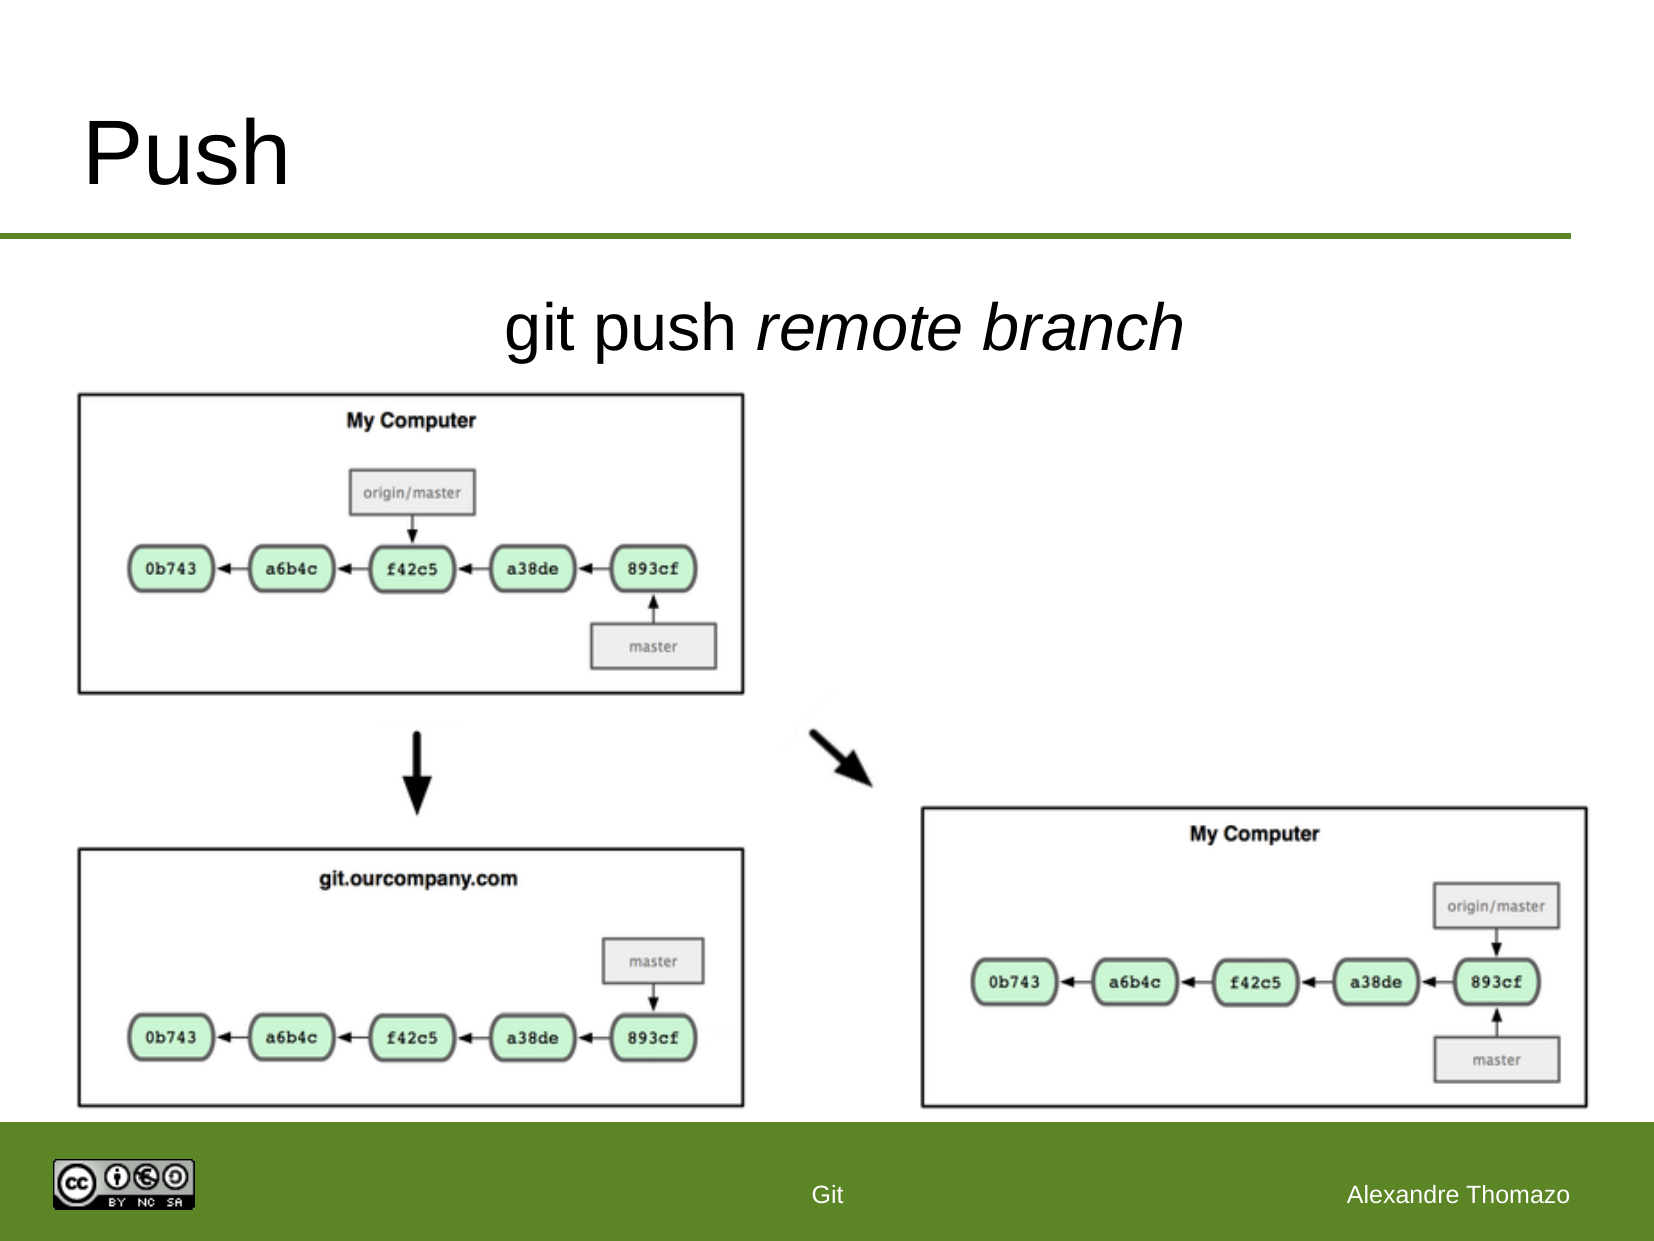

# Push
git push remote branch
Git
34